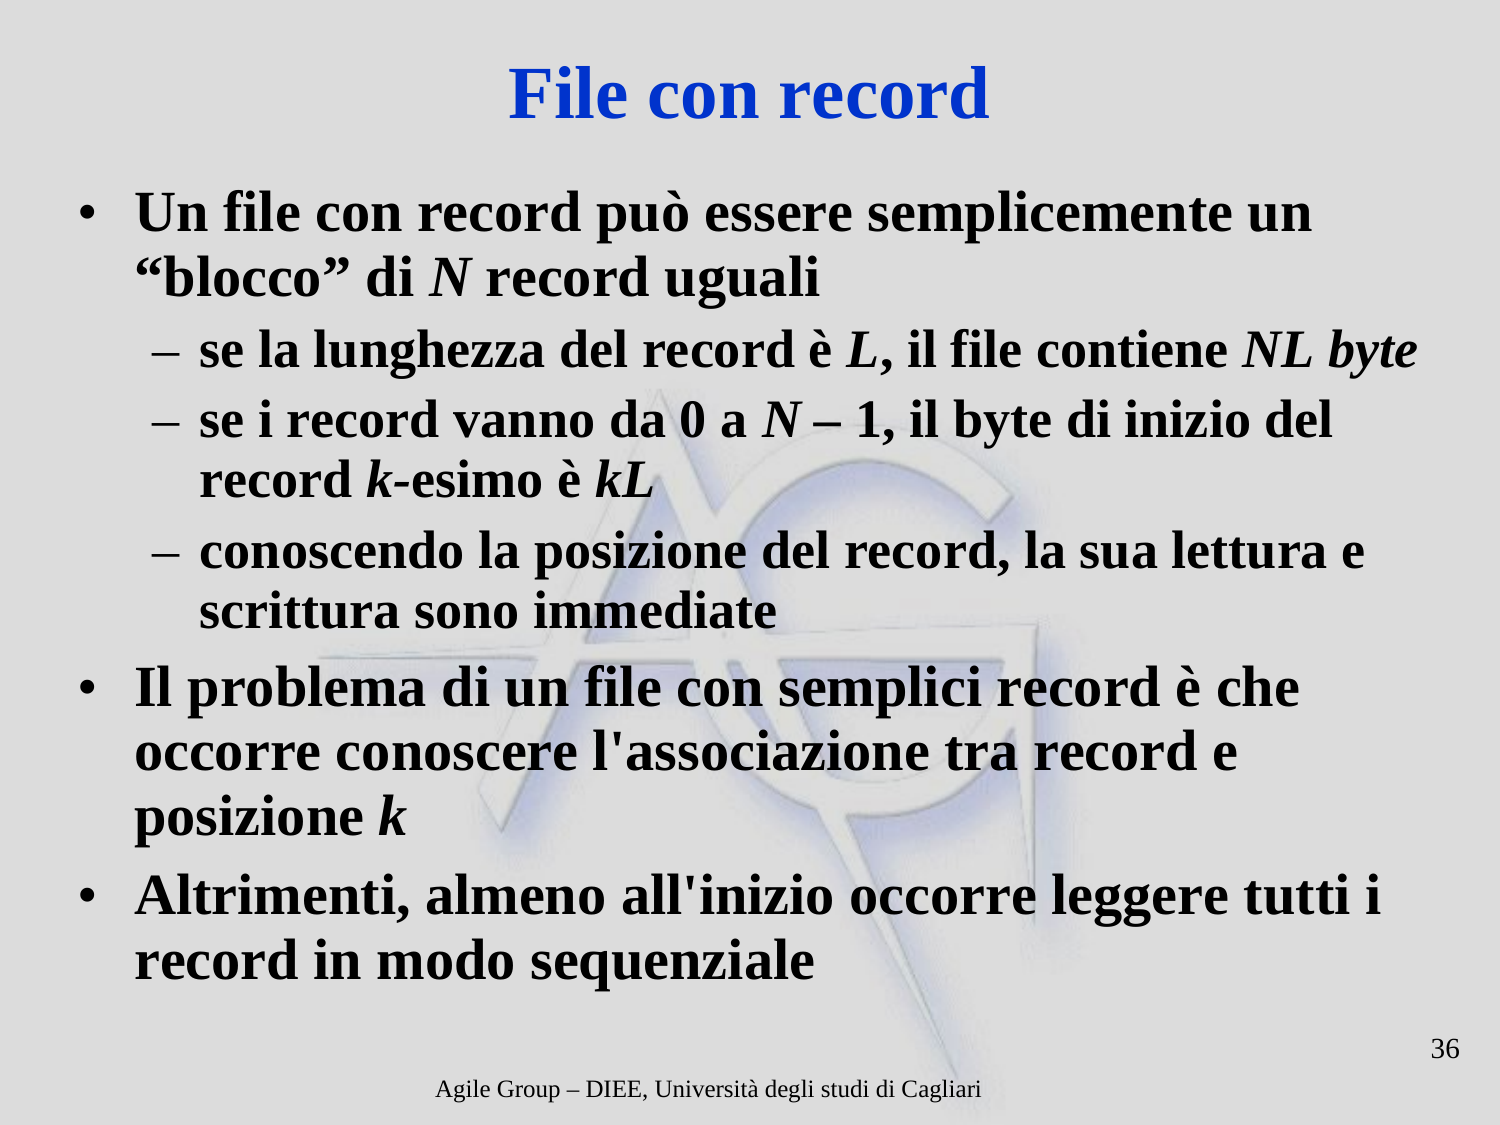

# File con record
Un file con record può essere semplicemente un “blocco” di N record uguali
se la lunghezza del record è L, il file contiene NL byte
se i record vanno da 0 a N – 1, il byte di inizio del record k-esimo è kL
conoscendo la posizione del record, la sua lettura e scrittura sono immediate
Il problema di un file con semplici record è che occorre conoscere l'associazione tra record e posizione k
Altrimenti, almeno all'inizio occorre leggere tutti i record in modo sequenziale
36